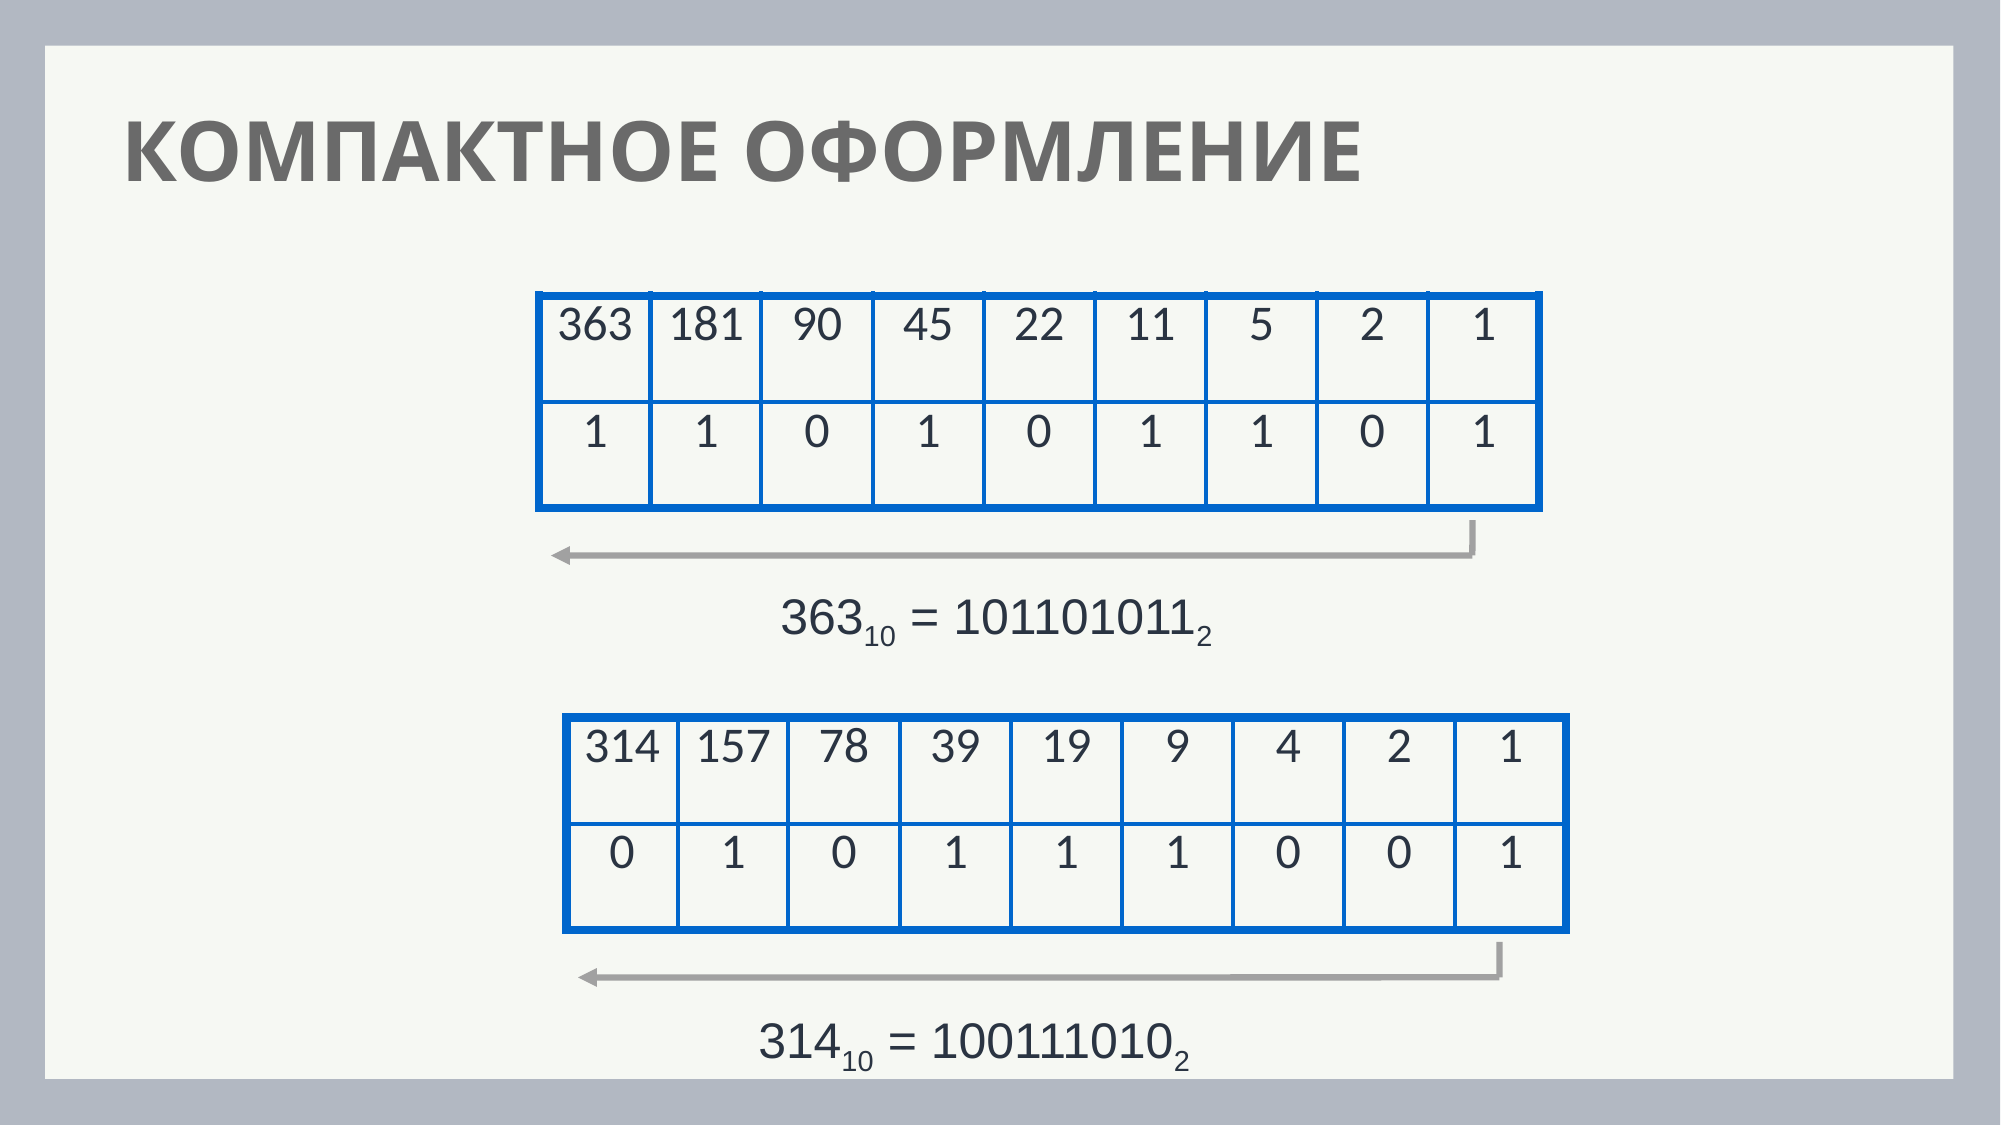

# КОМПАКТНОЕ ОФОРМЛЕНИЕ
| 363 | 181 | 90 | 45 | 22 | 11 | 5 | 2 | 1 |
| --- | --- | --- | --- | --- | --- | --- | --- | --- |
| 1 | 1 | 0 | 1 | 0 | 1 | 1 | 0 | 1 |
36310 = 1011010112
| 314 | 157 | 78 | 39 | 19 | 9 | 4 | 2 | 1 |
| --- | --- | --- | --- | --- | --- | --- | --- | --- |
| 0 | 1 | 0 | 1 | 1 | 1 | 0 | 0 | 1 |
31410 = 1001110102